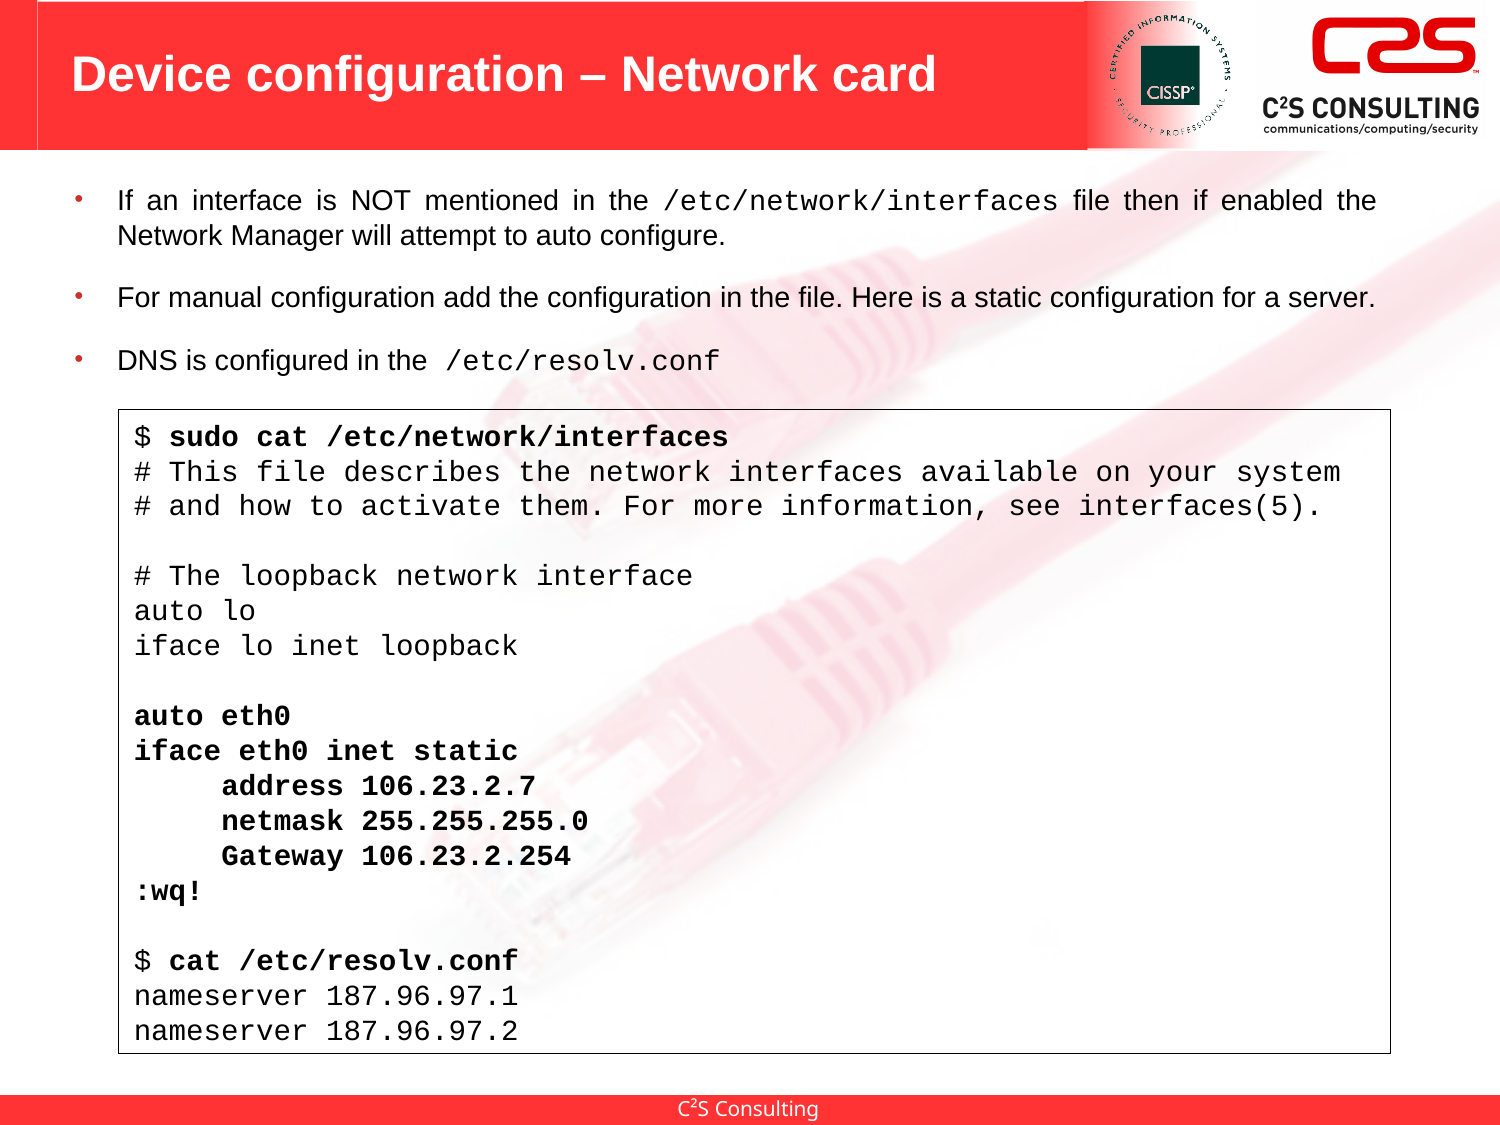

Device configuration – Network card
# If an interface is NOT mentioned in the /etc/network/interfaces file then if enabled the Network Manager will attempt to auto configure.
For manual configuration add the configuration in the file. Here is a static configuration for a server.
DNS is configured in the /etc/resolv.conf
$ sudo cat /etc/network/interfaces
# This file describes the network interfaces available on your system
# and how to activate them. For more information, see interfaces(5).
# The loopback network interface
auto lo
iface lo inet loopback
auto eth0
iface eth0 inet static
 address 106.23.2.7
 netmask 255.255.255.0
 Gateway 106.23.2.254
:wq!
$ cat /etc/resolv.conf
nameserver 187.96.97.1
nameserver 187.96.97.2